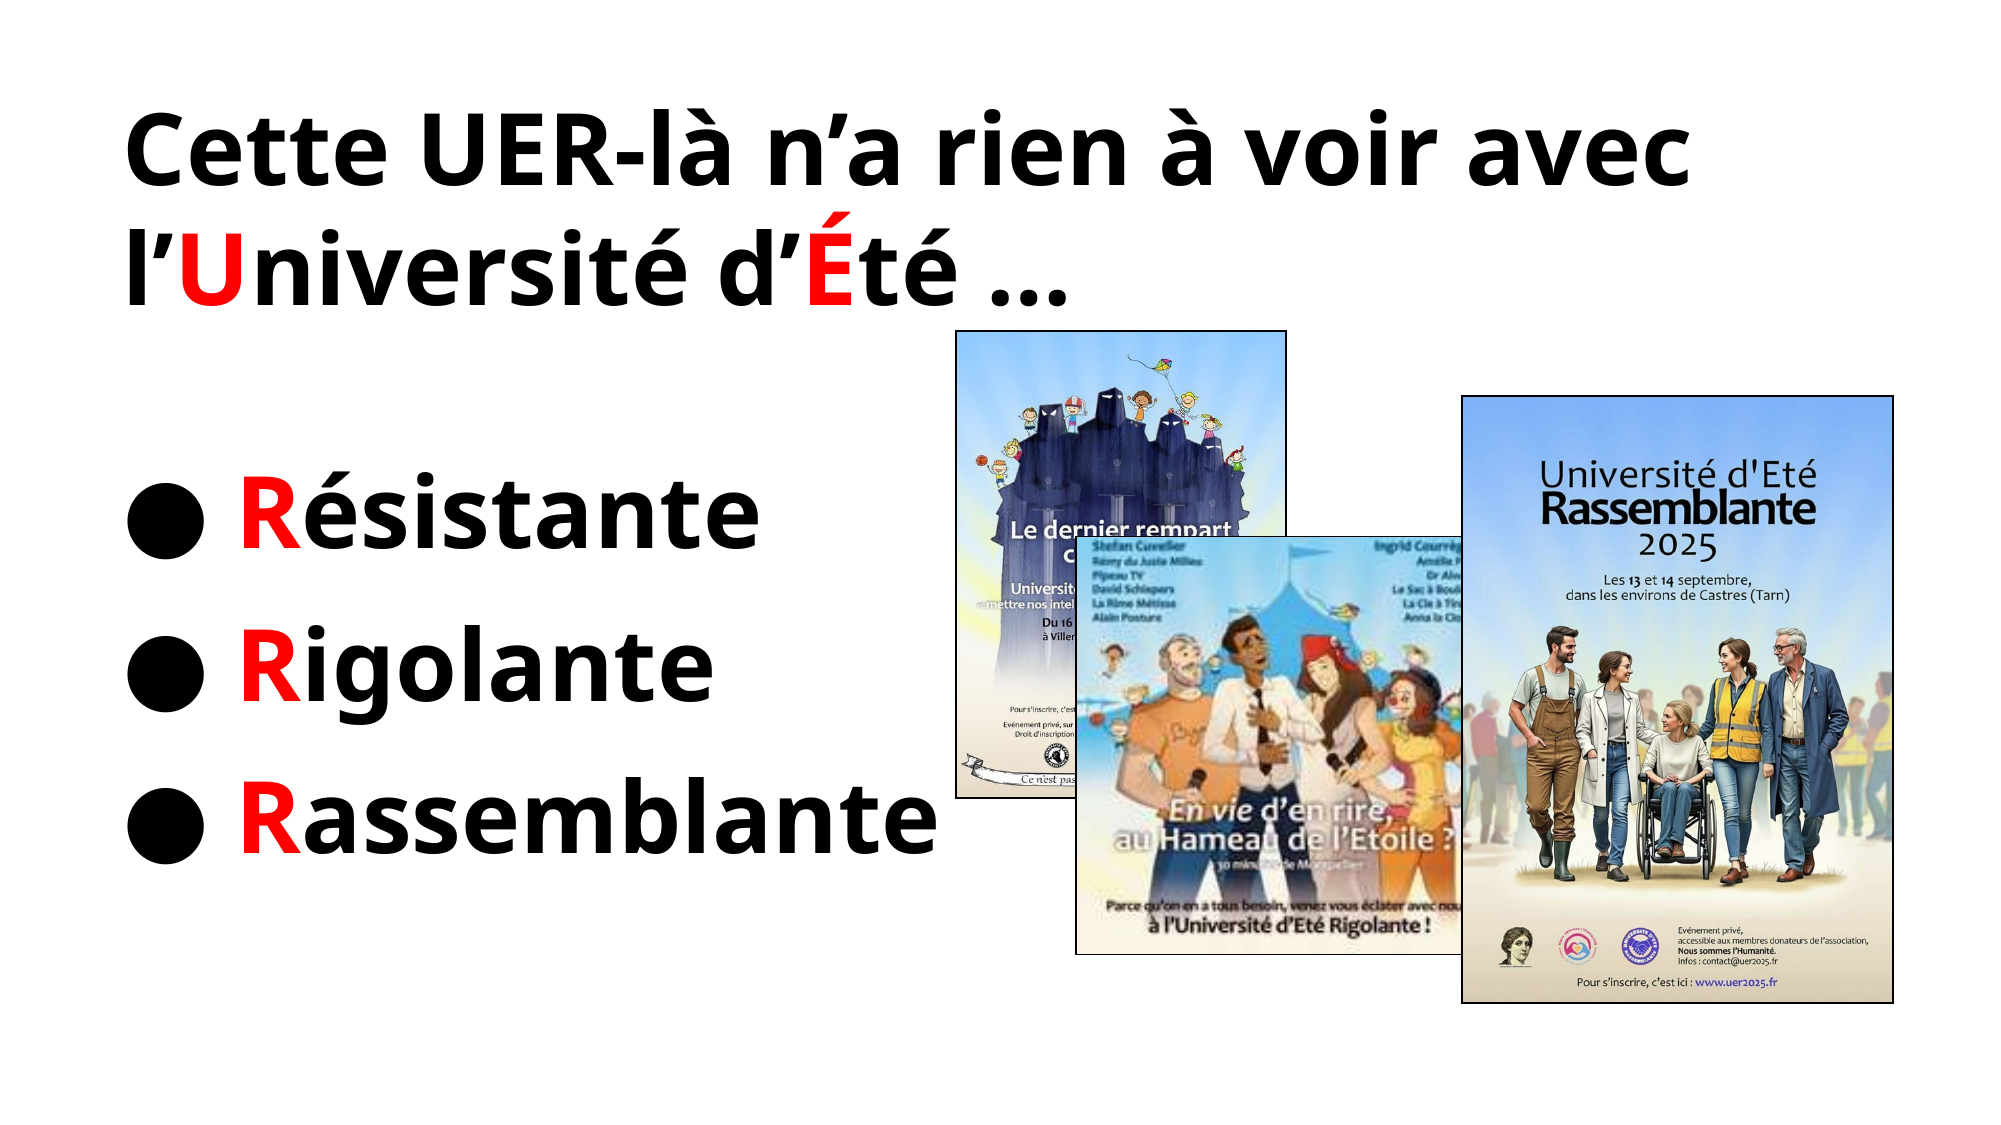

Cette UER-là n’a rien à voir avec l’Université d’Été …
 Résistante
 Rigolante
 Rassemblante